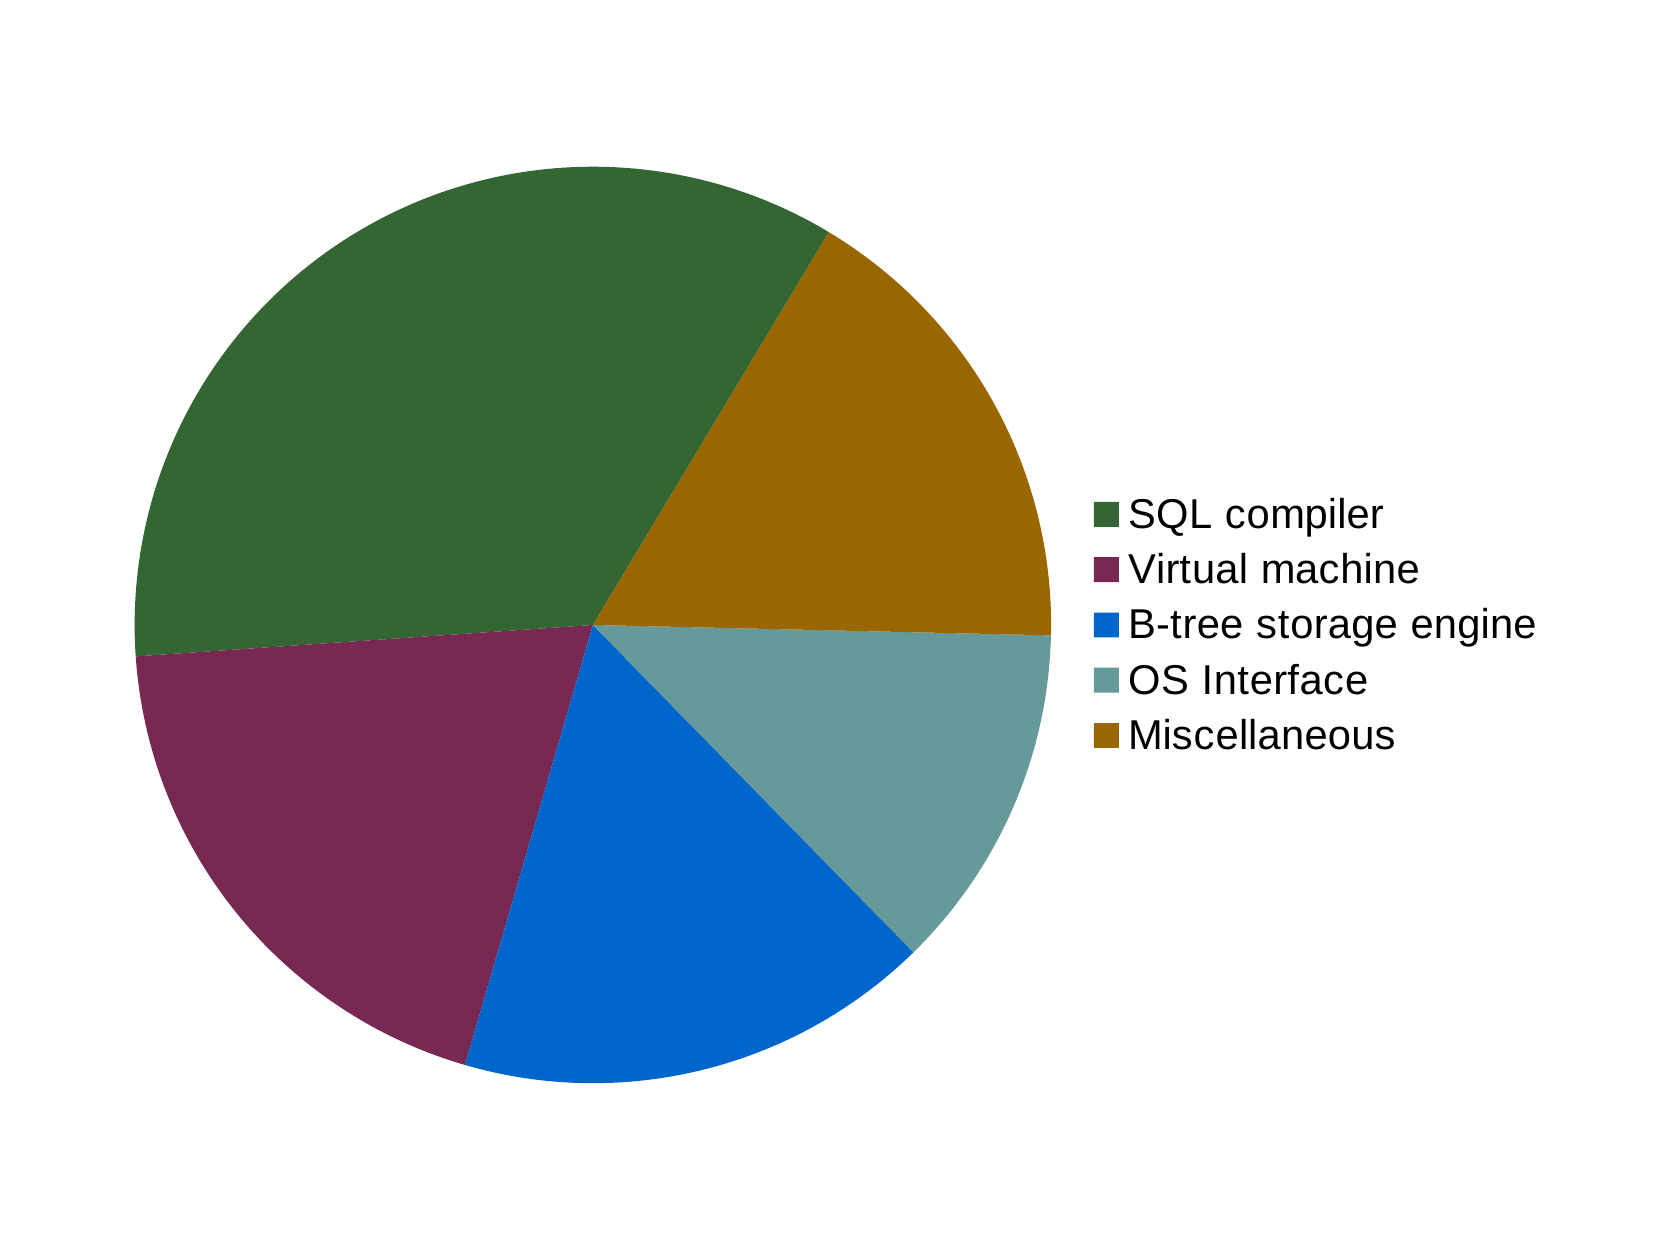

### Chart
| Category | SLOC |
|---|---|
| SQL compiler | 27054.0 |
| Virtual machine | 15125.0 |
| B-tree storage engine | 13124.0 |
| OS Interface | 9590.0 |
| Miscellaneous | 13059.0 |